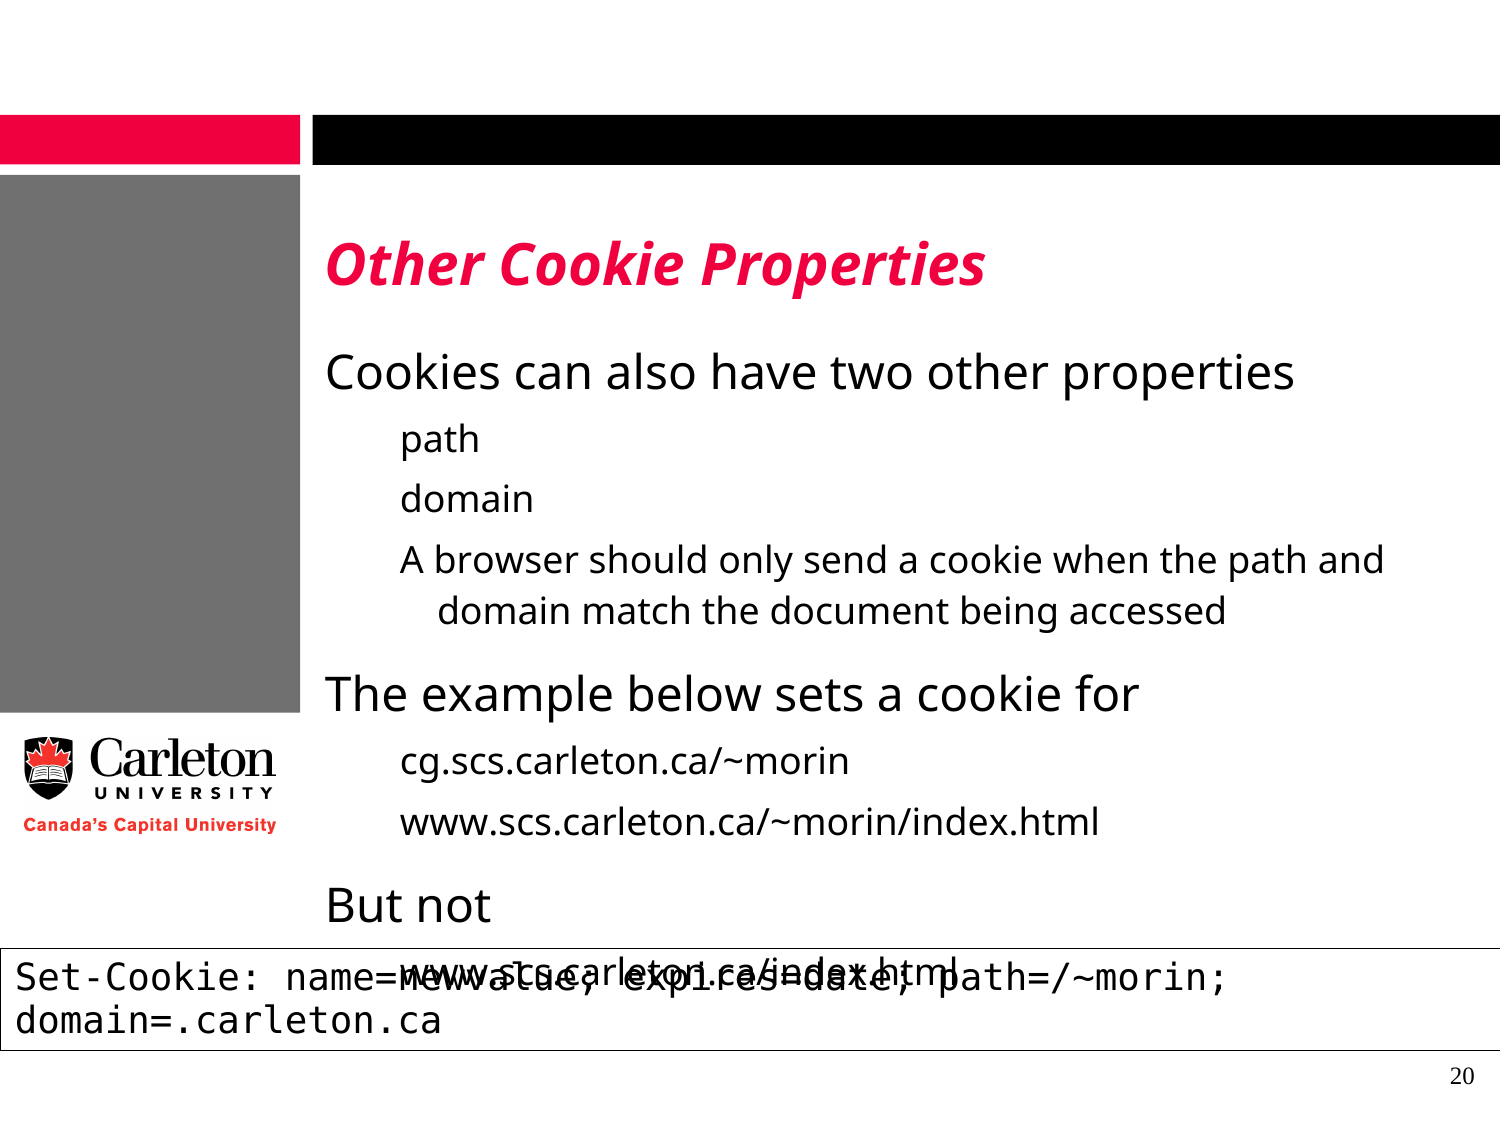

# Other Cookie Properties
Cookies can also have two other properties
path
domain
A browser should only send a cookie when the path and domain match the document being accessed
The example below sets a cookie for
cg.scs.carleton.ca/~morin
www.scs.carleton.ca/~morin/index.html
But not
www.scs.carleton.ca/index.html
Set-Cookie: name=newvalue; expires=date; path=/~morin; domain=.carleton.ca
20